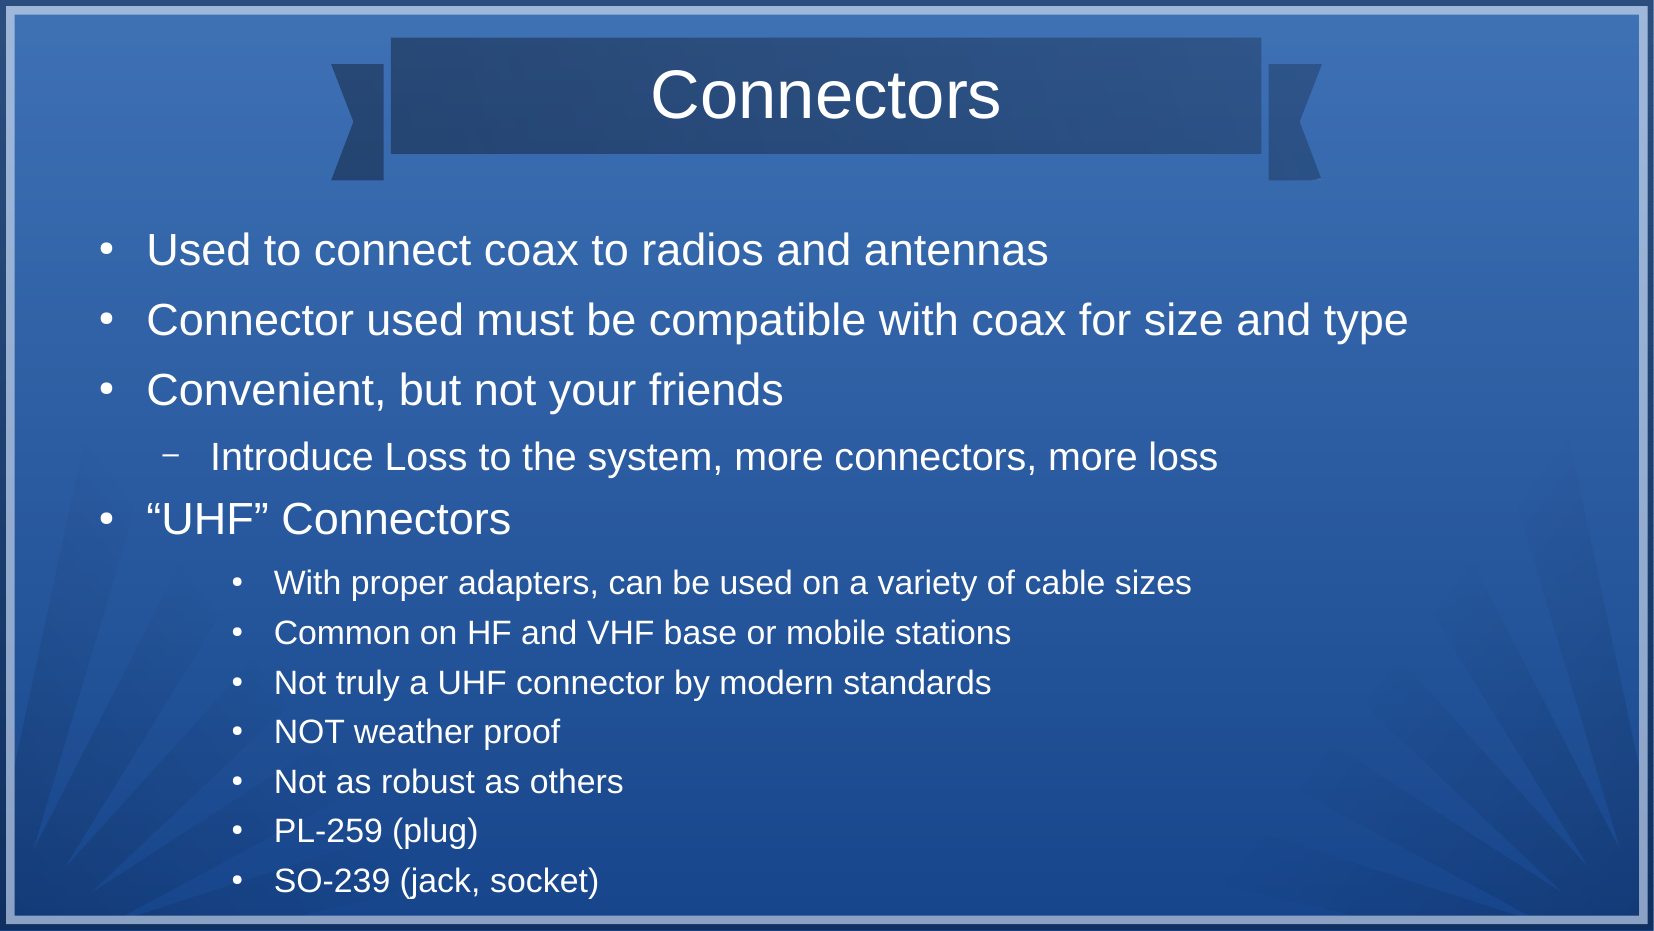

# Connectors
Used to connect coax to radios and antennas
Connector used must be compatible with coax for size and type
Convenient, but not your friends
Introduce Loss to the system, more connectors, more loss
“UHF” Connectors
With proper adapters, can be used on a variety of cable sizes
Common on HF and VHF base or mobile stations
Not truly a UHF connector by modern standards
NOT weather proof
Not as robust as others
PL-259 (plug)
SO-239 (jack, socket)